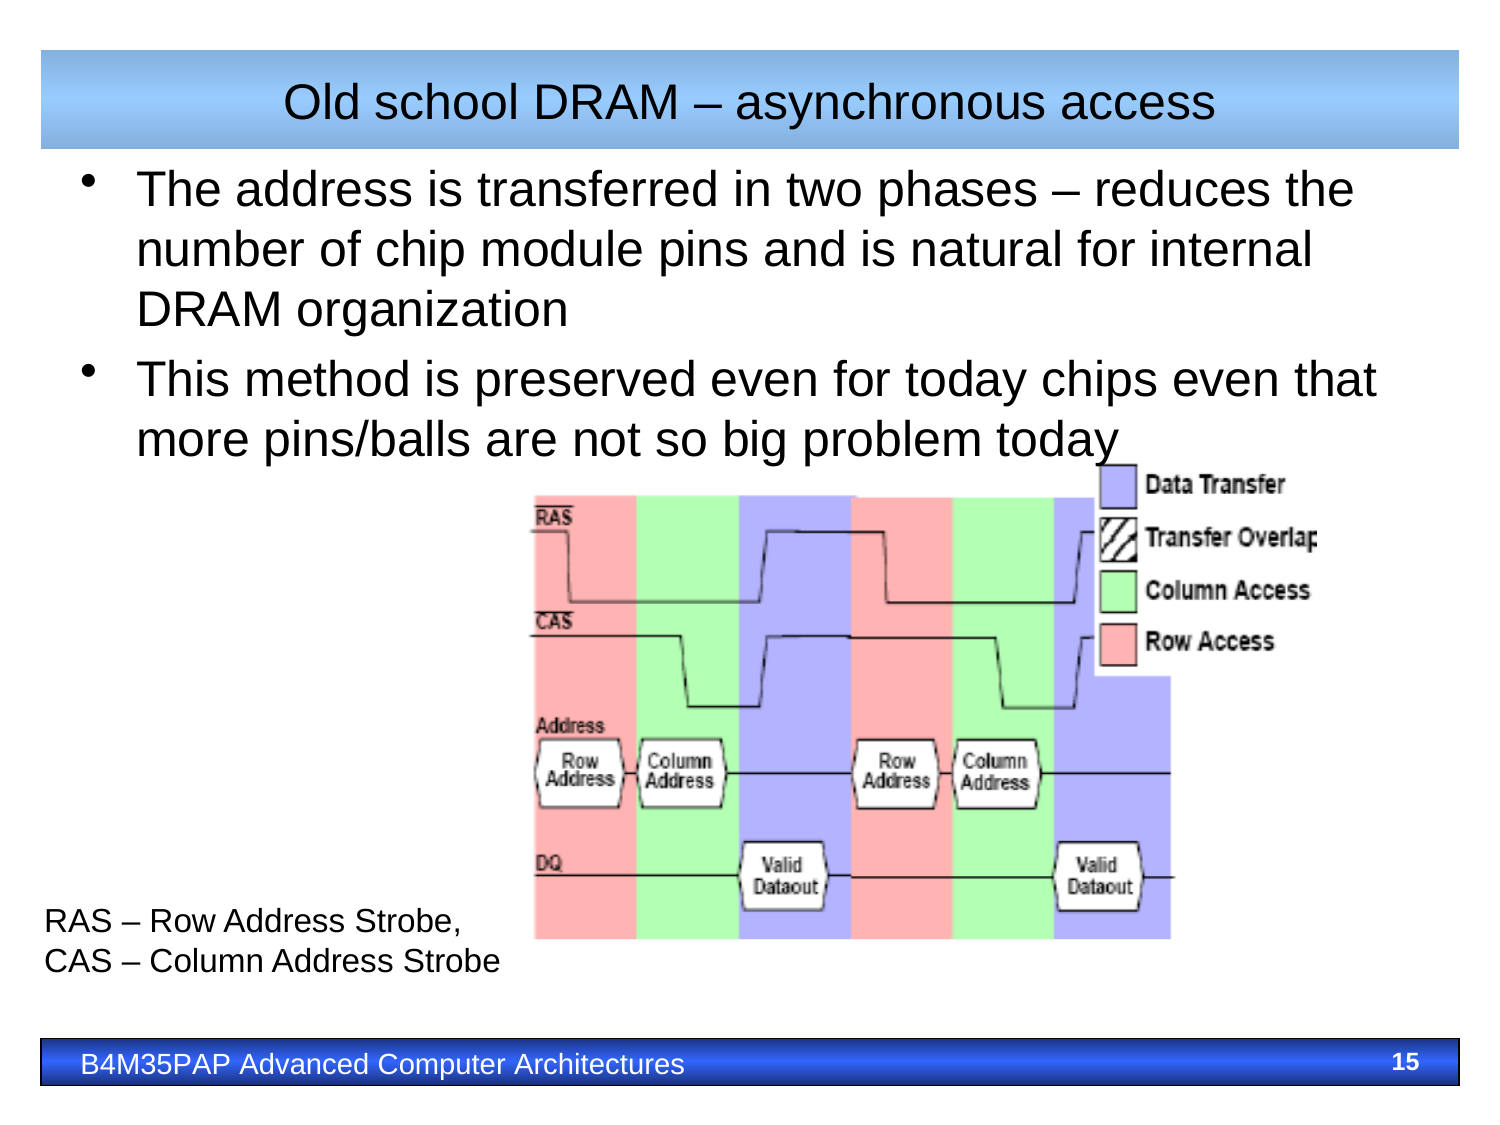

# Old school DRAM – asynchronous access
The address is transferred in two phases – reduces the number of chip module pins and is natural for internal DRAM organization
This method is preserved even for today chips even that more pins/balls are not so big problem today
RAS – Row Address Strobe,
CAS – Column Address Strobe